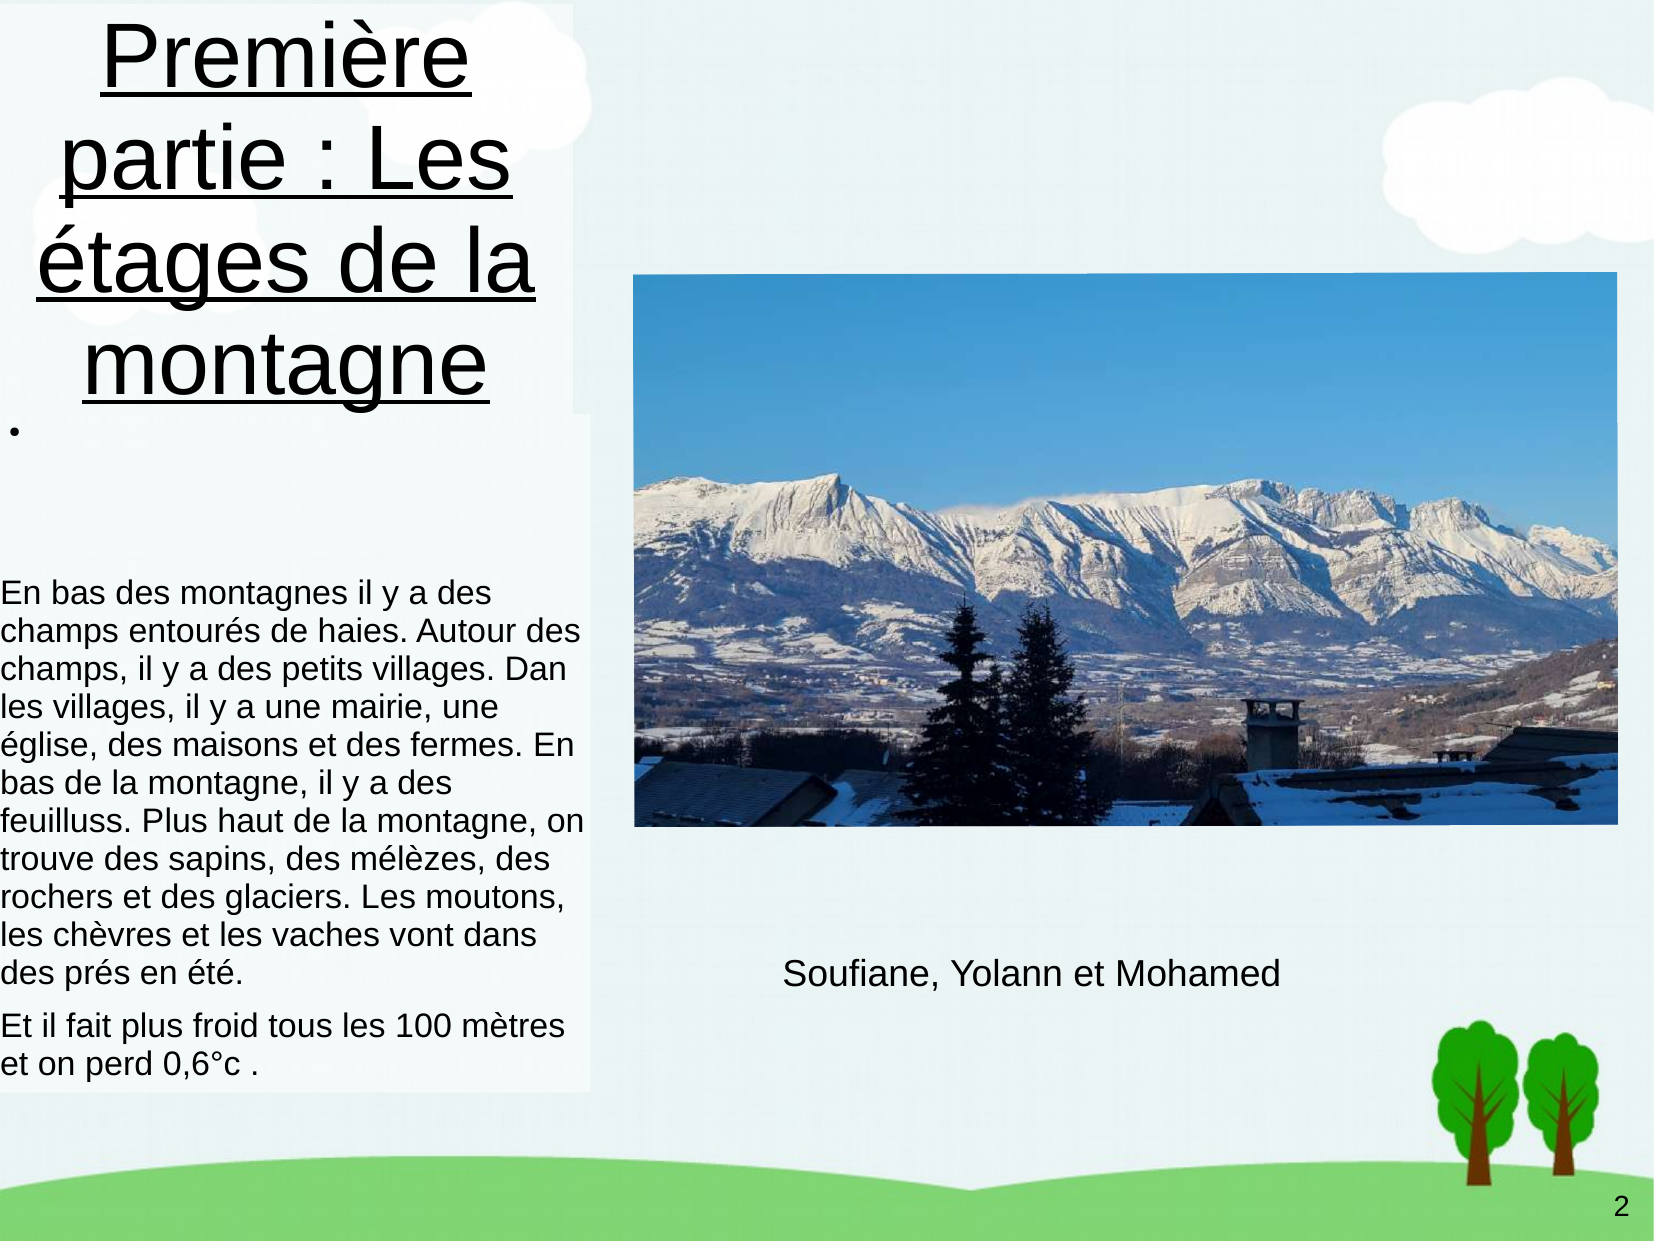

# Première partie : Les étages de la montagne
En bas des montagnes il y a des champs entourés de haies. Autour des champs, il y a des petits villages. Dan les villages, il y a une mairie, une église, des maisons et des fermes. En bas de la montagne, il y a des feuilluss. Plus haut de la montagne, on trouve des sapins, des mélèzes, des rochers et des glaciers. Les moutons, les chèvres et les vaches vont dans des prés en été.
Et il fait plus froid tous les 100 mètres et on perd 0,6°c .
Soufiane, Yolann et Mohamed
2